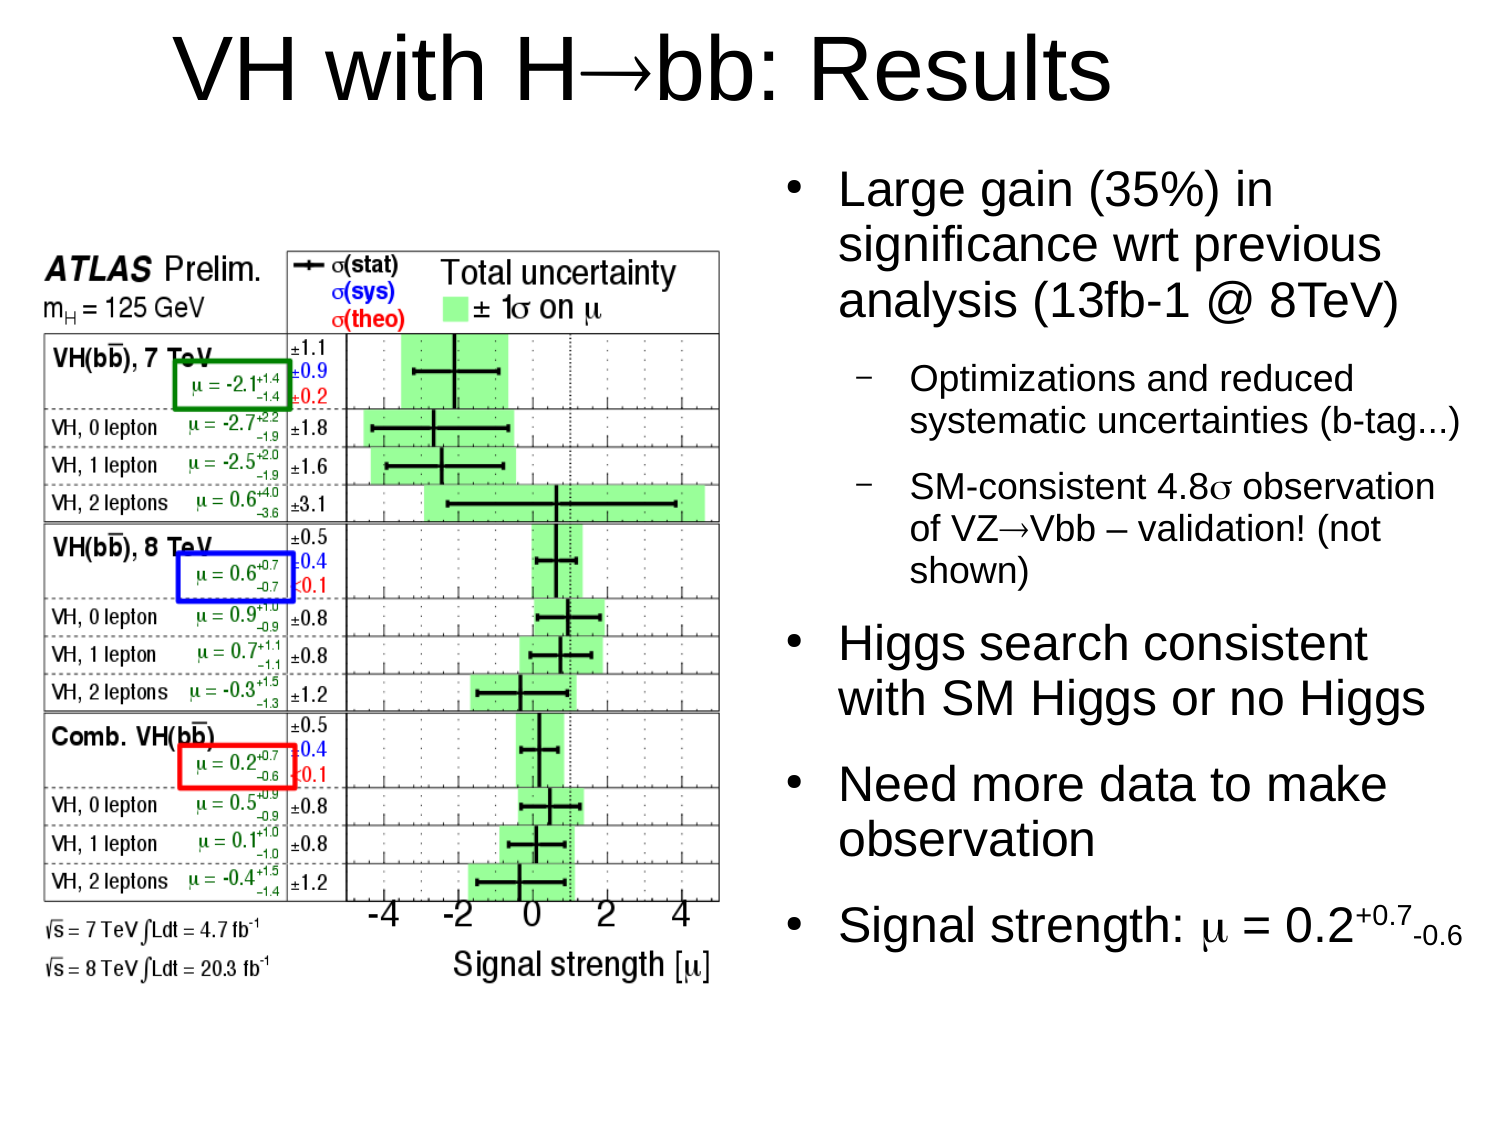

# VH with Hbb: Results
Large gain (35%) in significance wrt previous analysis (13fb-1 @ 8TeV)
Optimizations and reduced systematic uncertainties (b-tag...)
SM-consistent 4.8s observation of VZVbb – validation! (not shown)
Higgs search consistent with SM Higgs or no Higgs
Need more data to make observation
Signal strength: m = 0.2+0.7-0.6